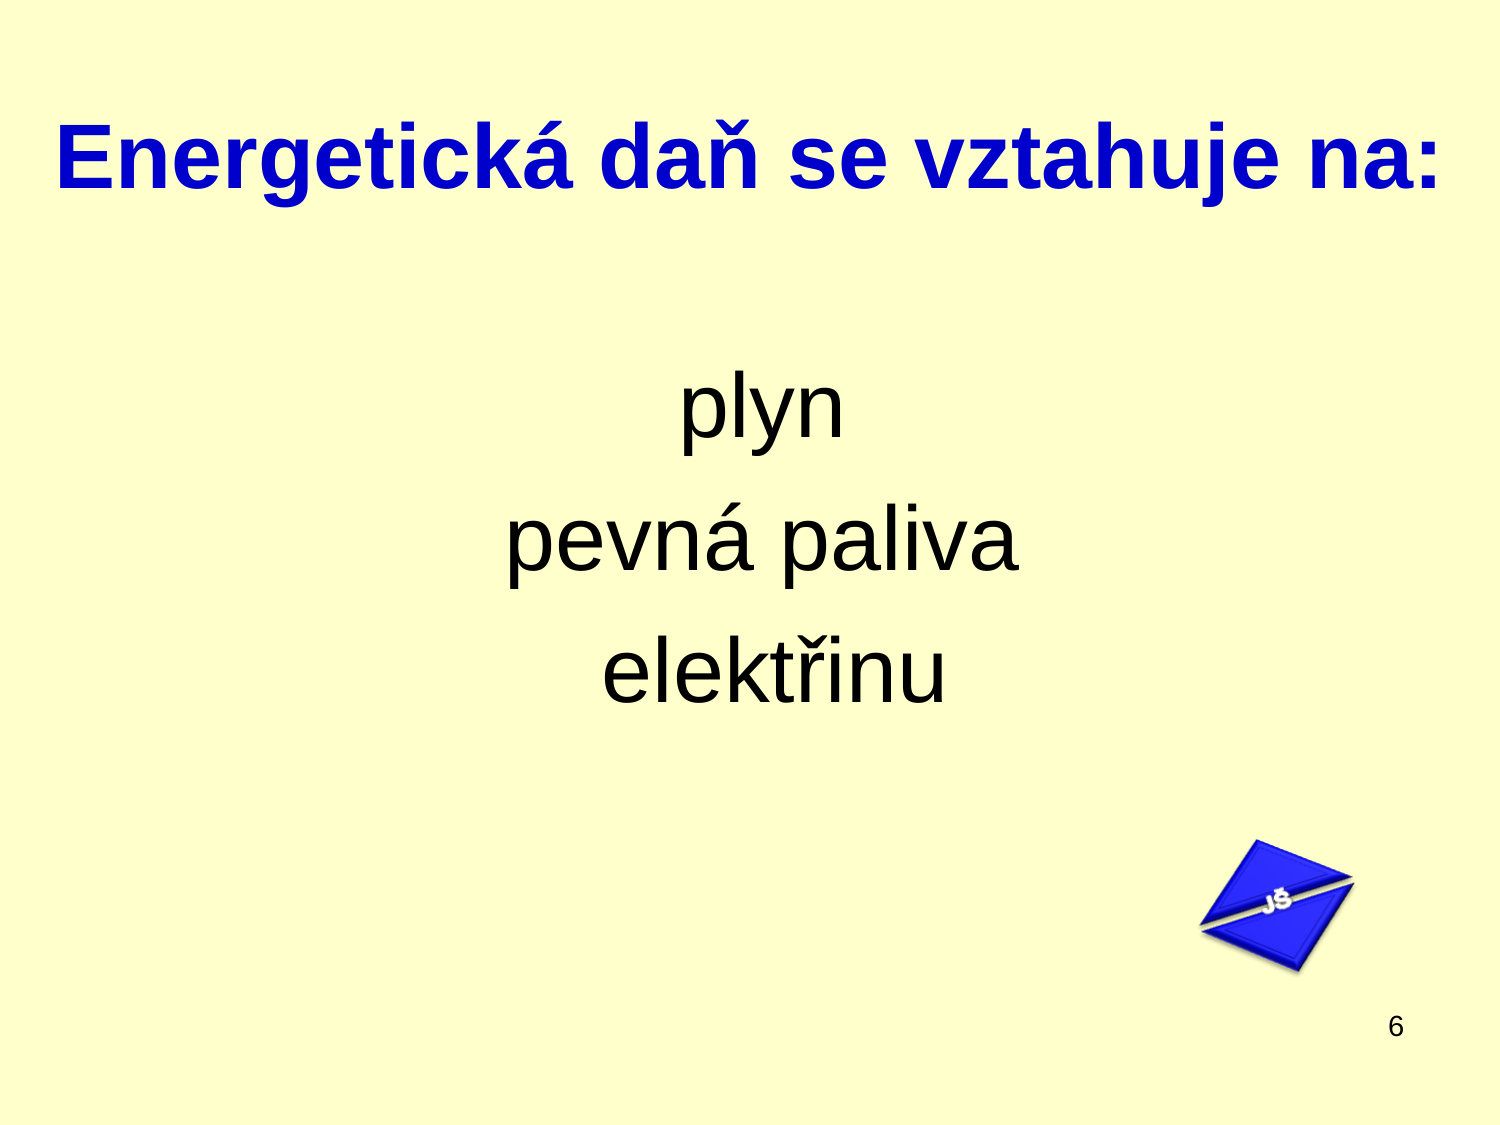

# Energetická daň se vztahuje na:
plyn
pevná paliva
elektřinu